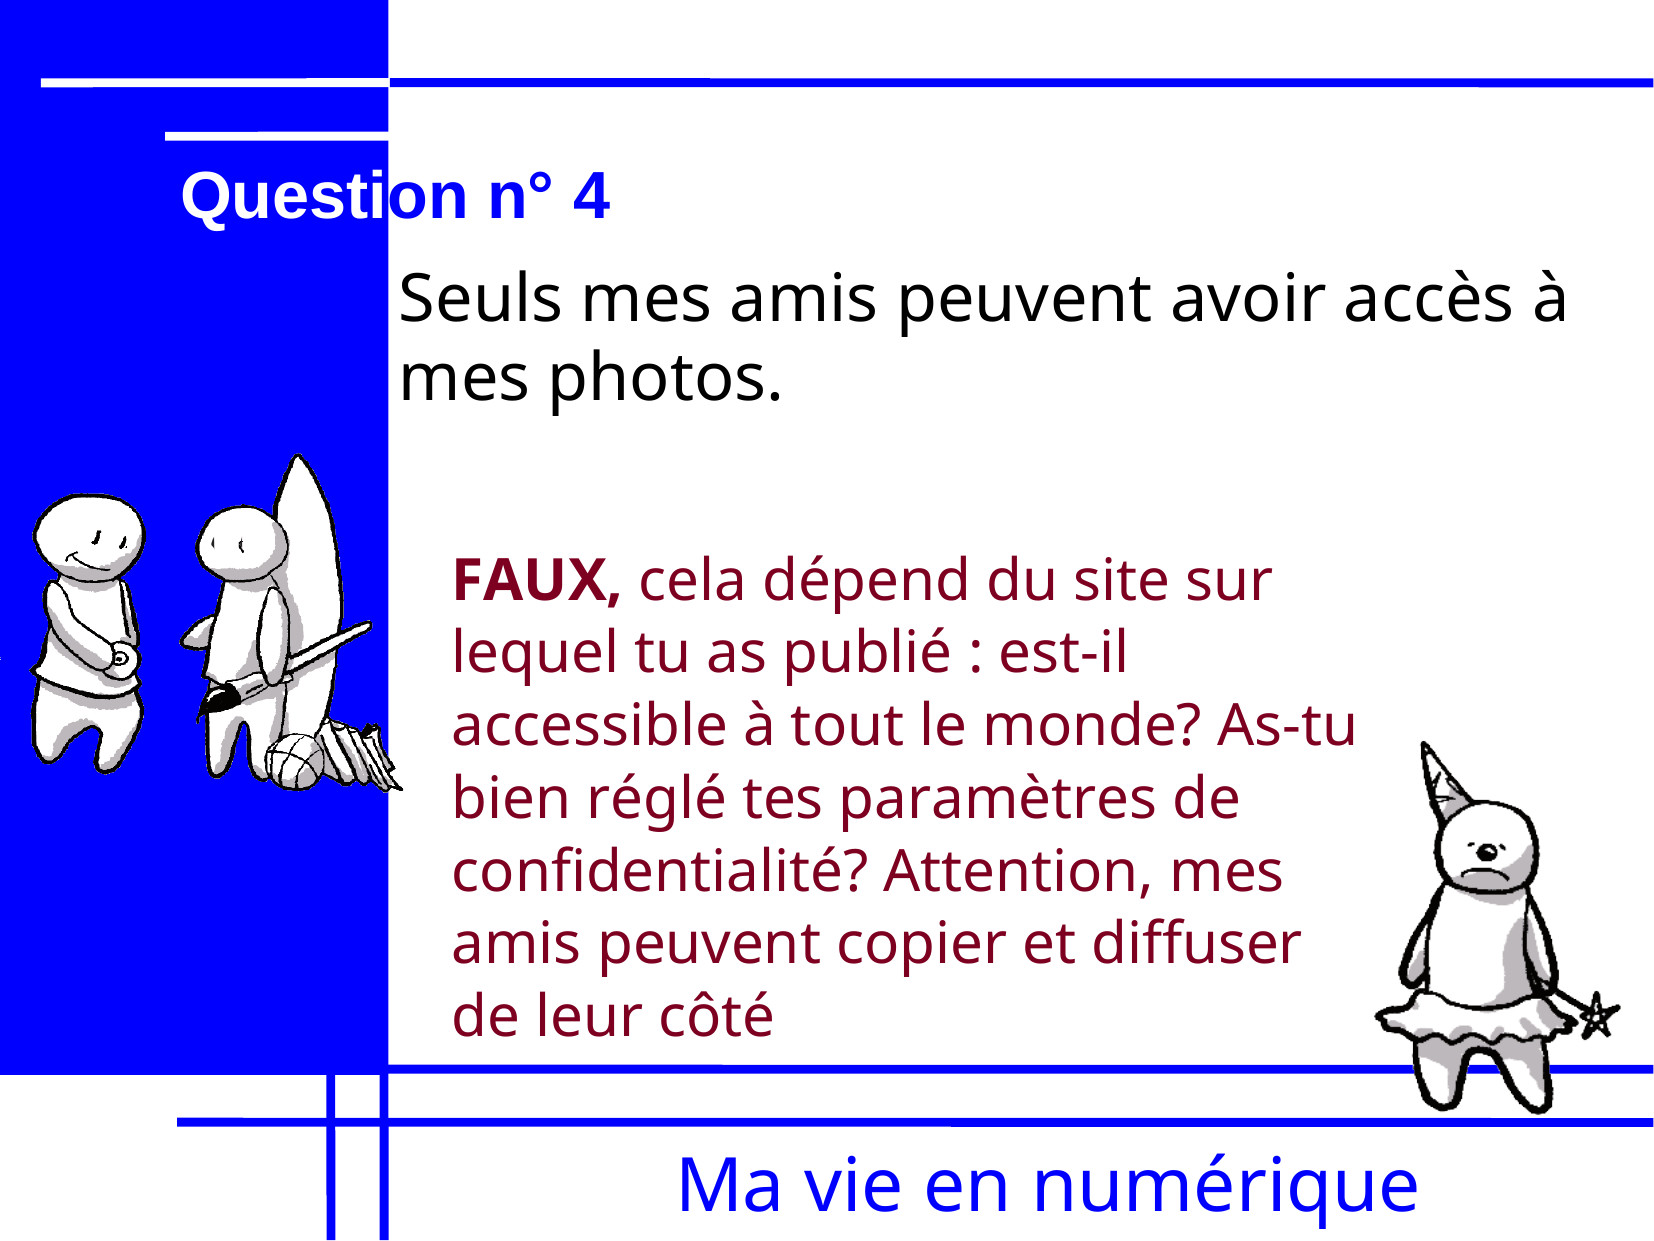

Question n° 4
Seuls mes amis peuvent avoir accès à mes photos.
FAUX, cela dépend du site sur lequel tu as publié : est-il accessible à tout le monde? As-tu bien réglé tes paramètres de confidentialité? Attention, mes amis peuvent copier et diffuser de leur côté
Ma vie en numérique